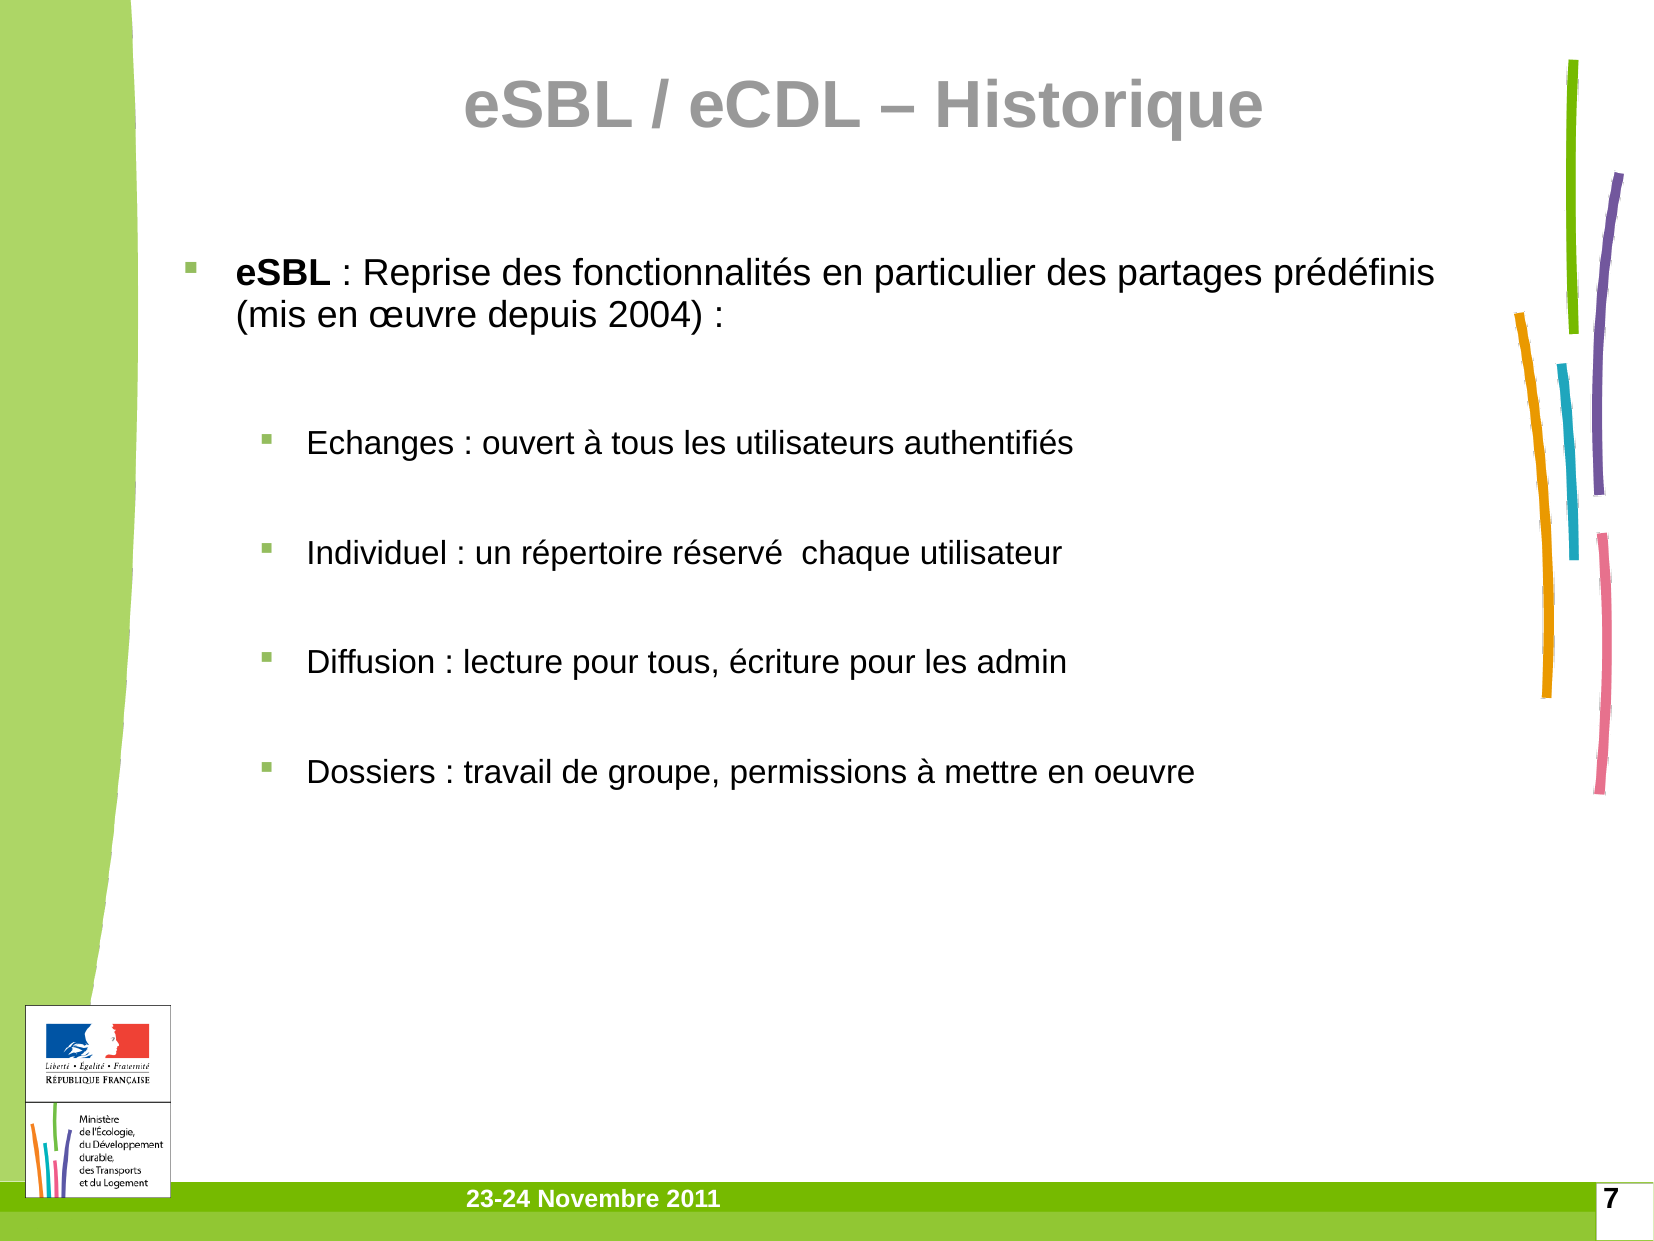

# eSBL / eCDL – Historique
eSBL : Reprise des fonctionnalités en particulier des partages prédéfinis (mis en œuvre depuis 2004) :
Echanges : ouvert à tous les utilisateurs authentifiés
Individuel : un répertoire réservé chaque utilisateur
Diffusion : lecture pour tous, écriture pour les admin
Dossiers : travail de groupe, permissions à mettre en oeuvre
7